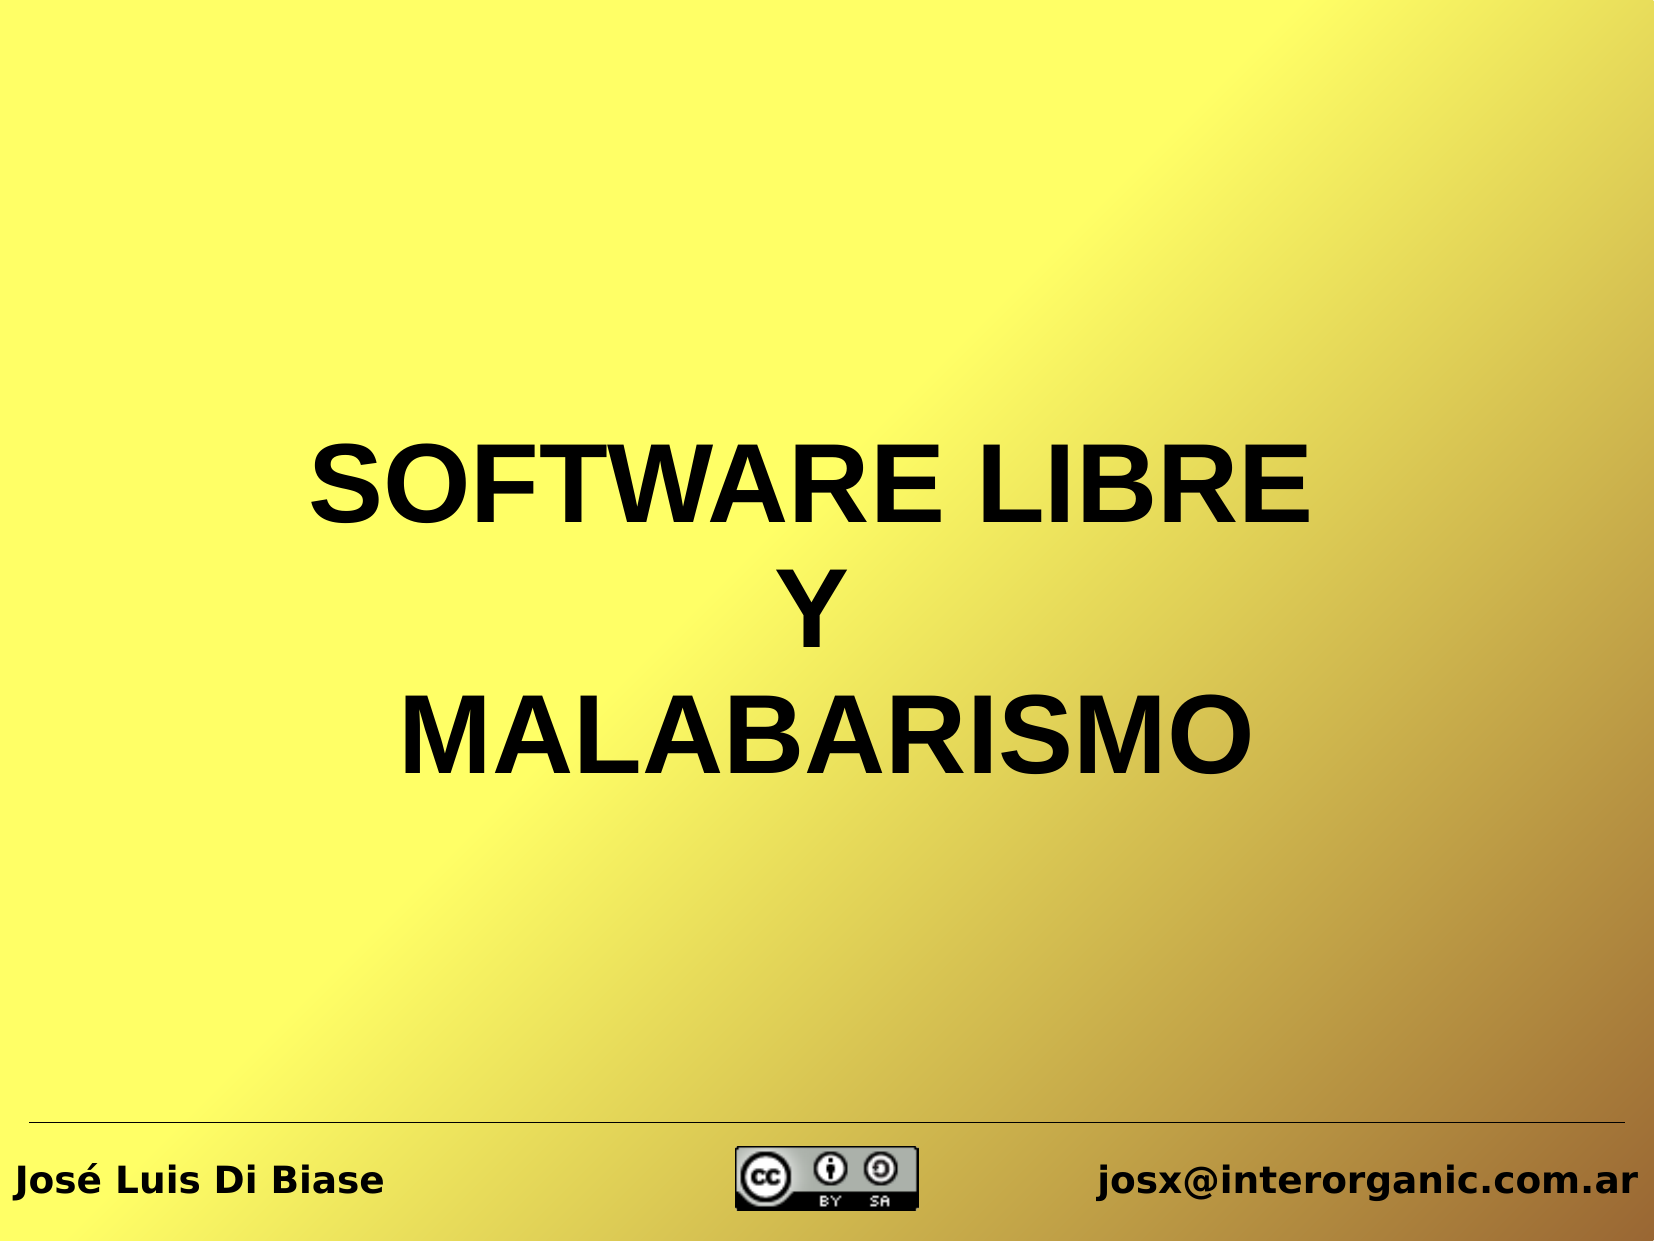

SOFTWARE LIBRE
Y
MALABARISMO
José Luis Di Biase
 josx@interorganic.com.ar